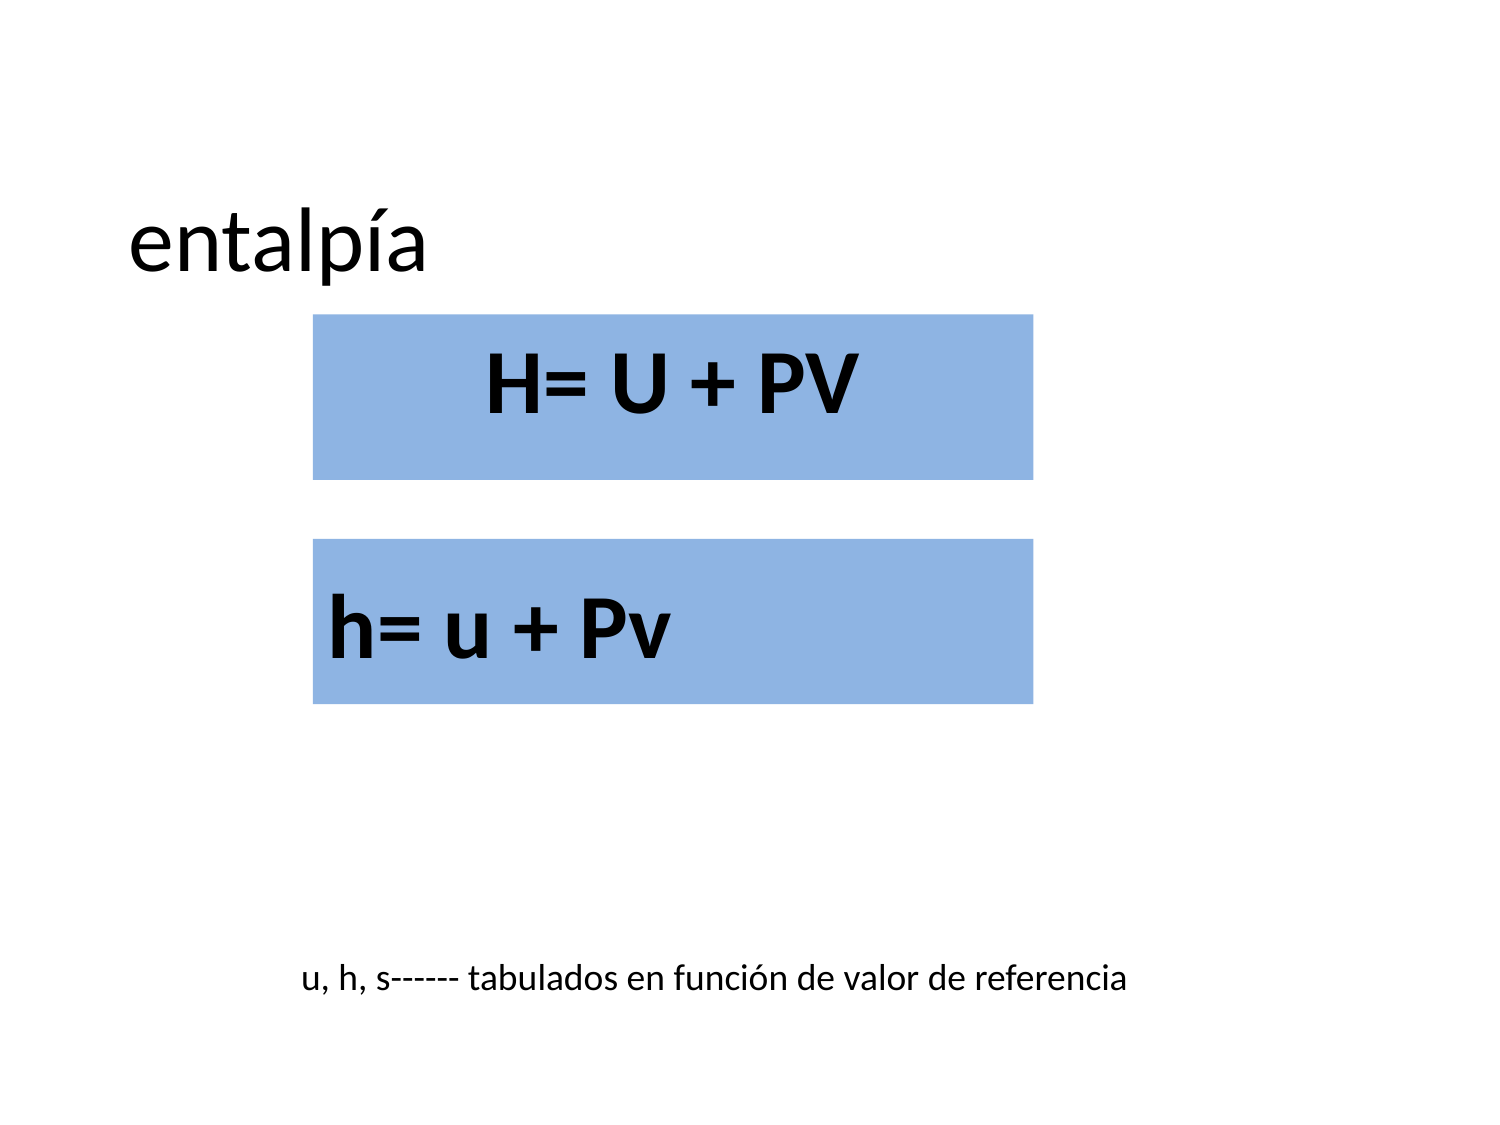

entalpía
# H= U + PV
h= u + Pv
u, h, s------ tabulados en función de valor de referencia